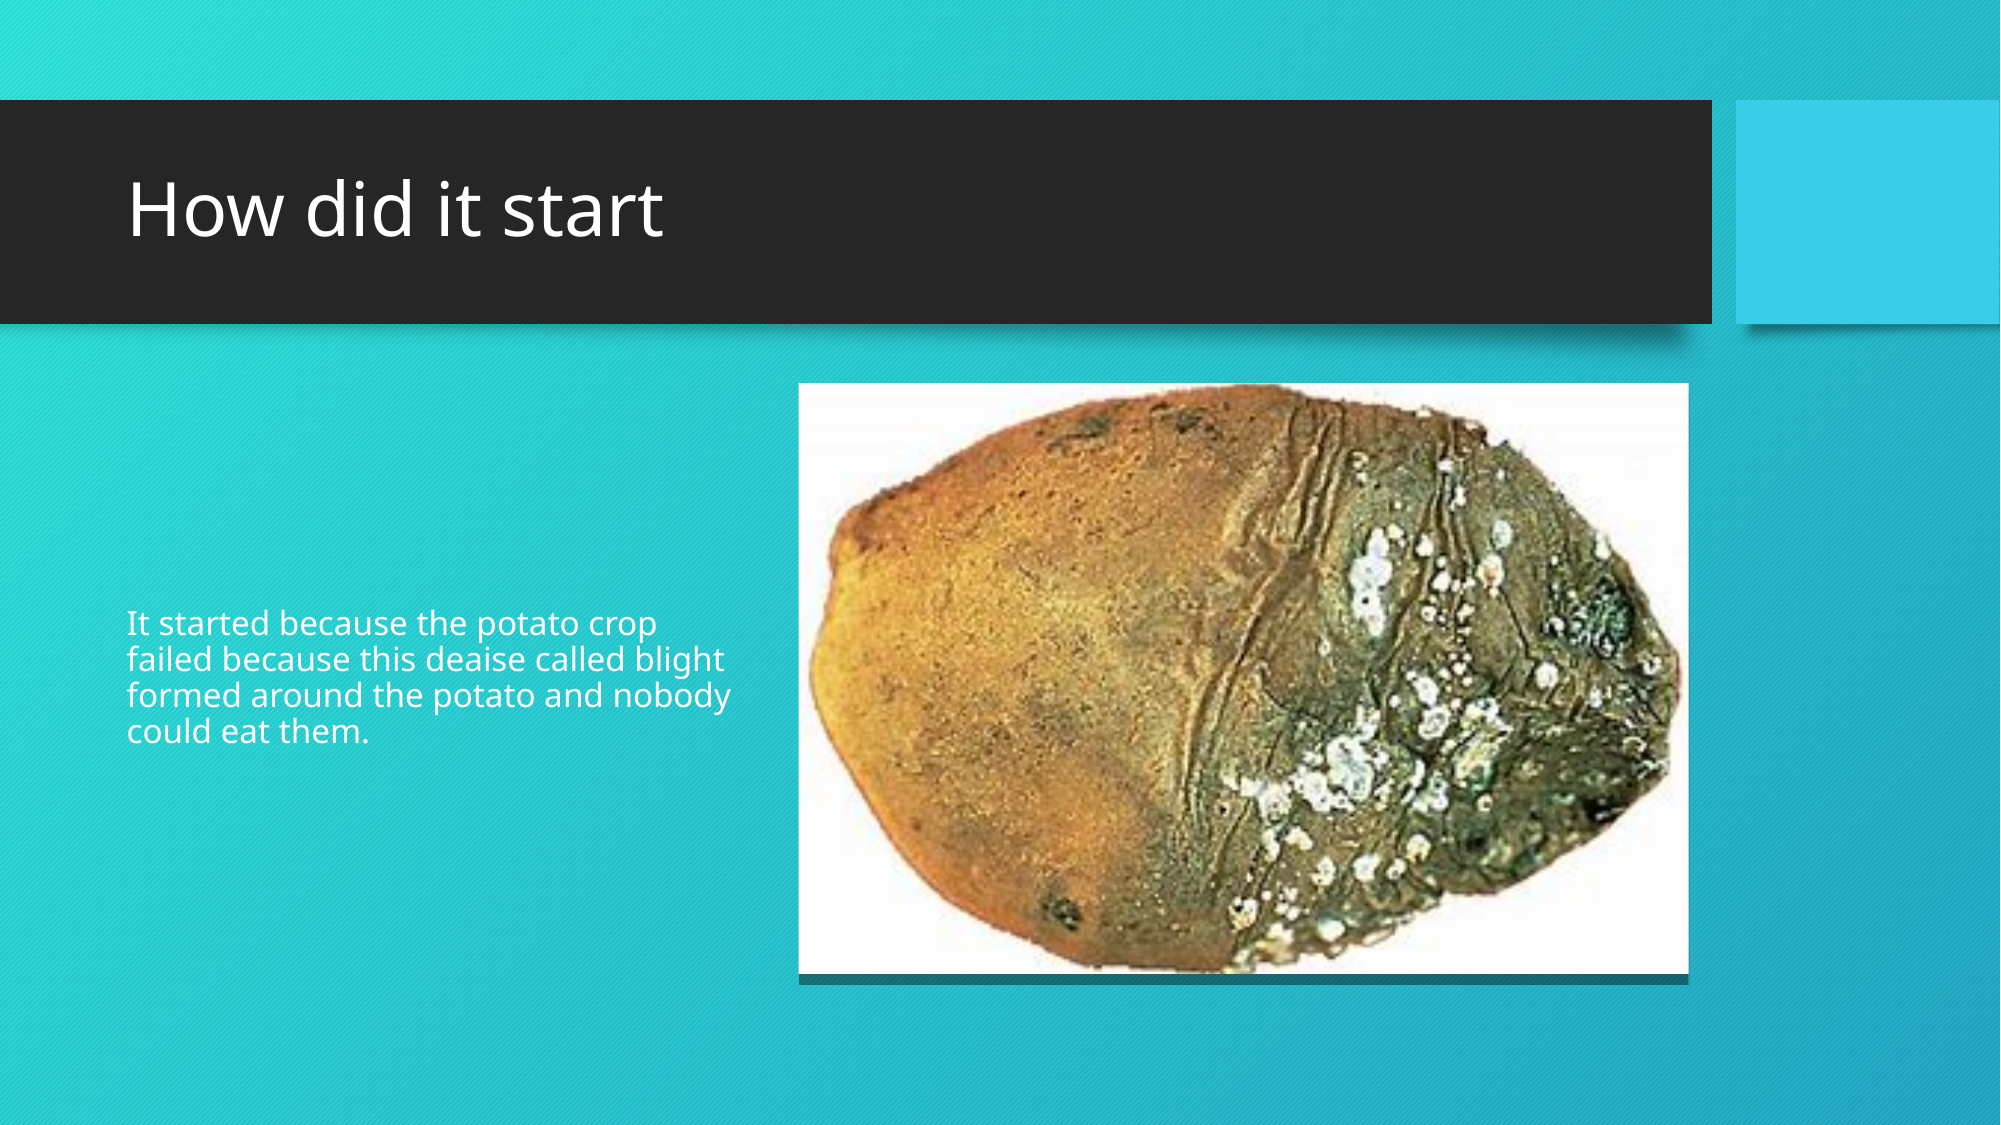

# How did it start
It started because the potato crop failed because this deaise called blight formed around the potato and nobody could eat them.